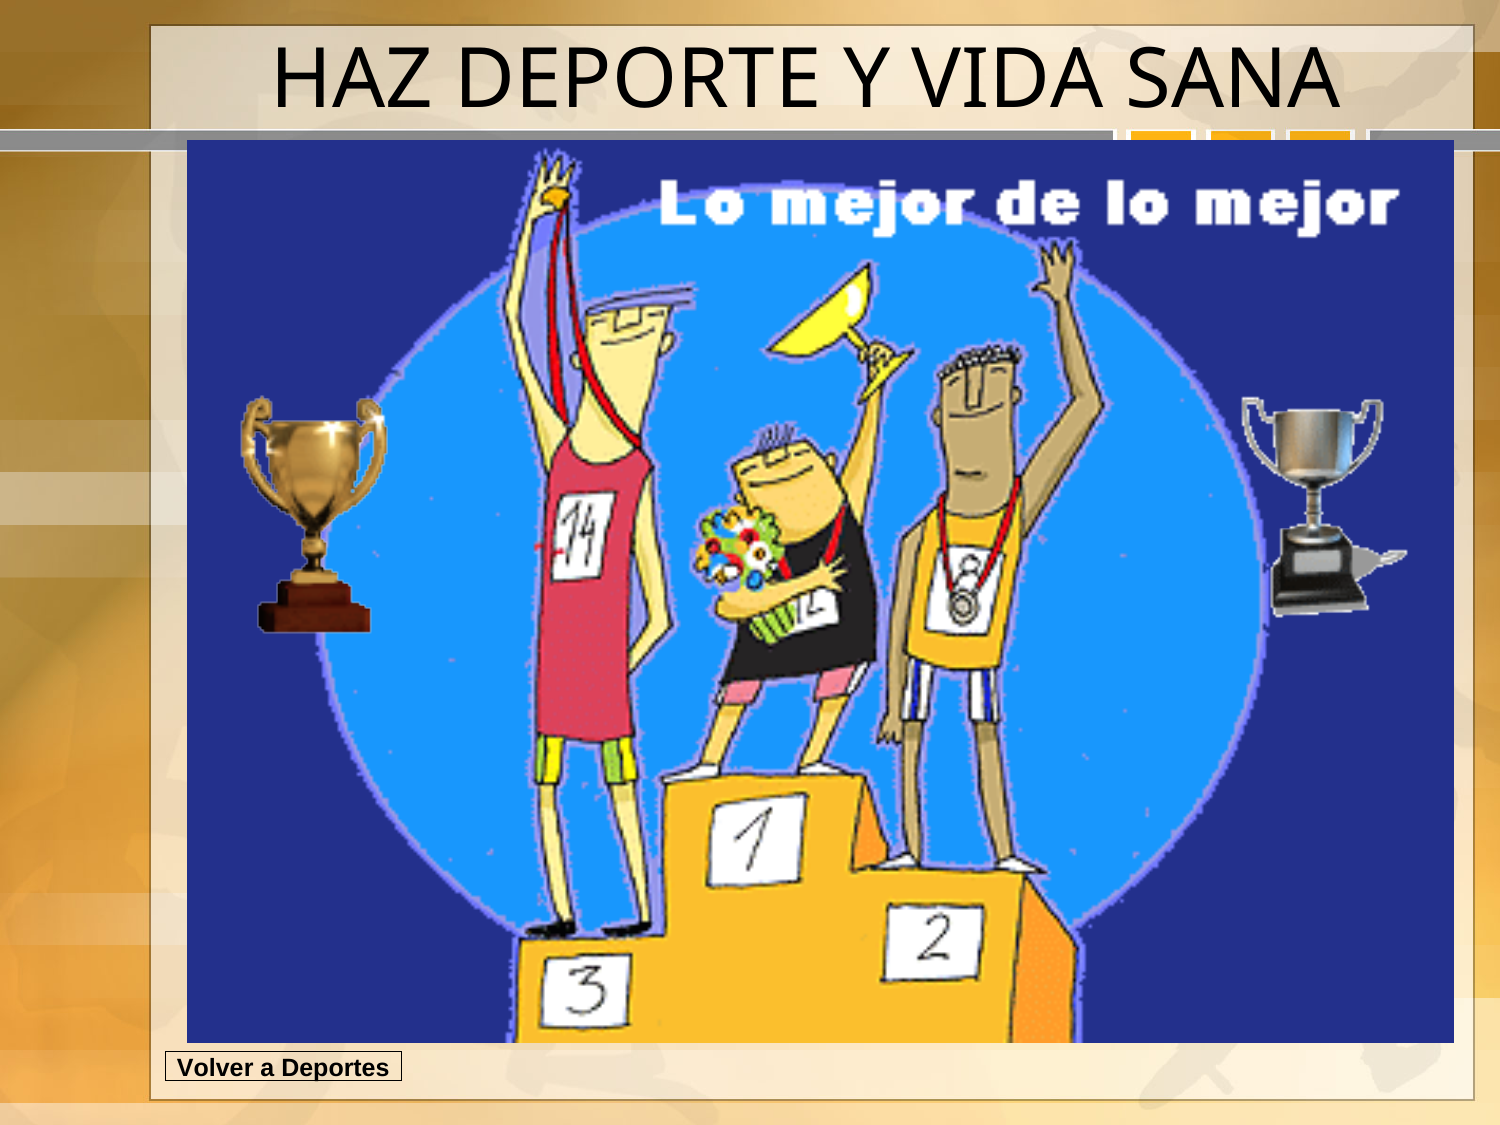

# HAZ DEPORTE Y VIDA SANA
Volver a Deportes